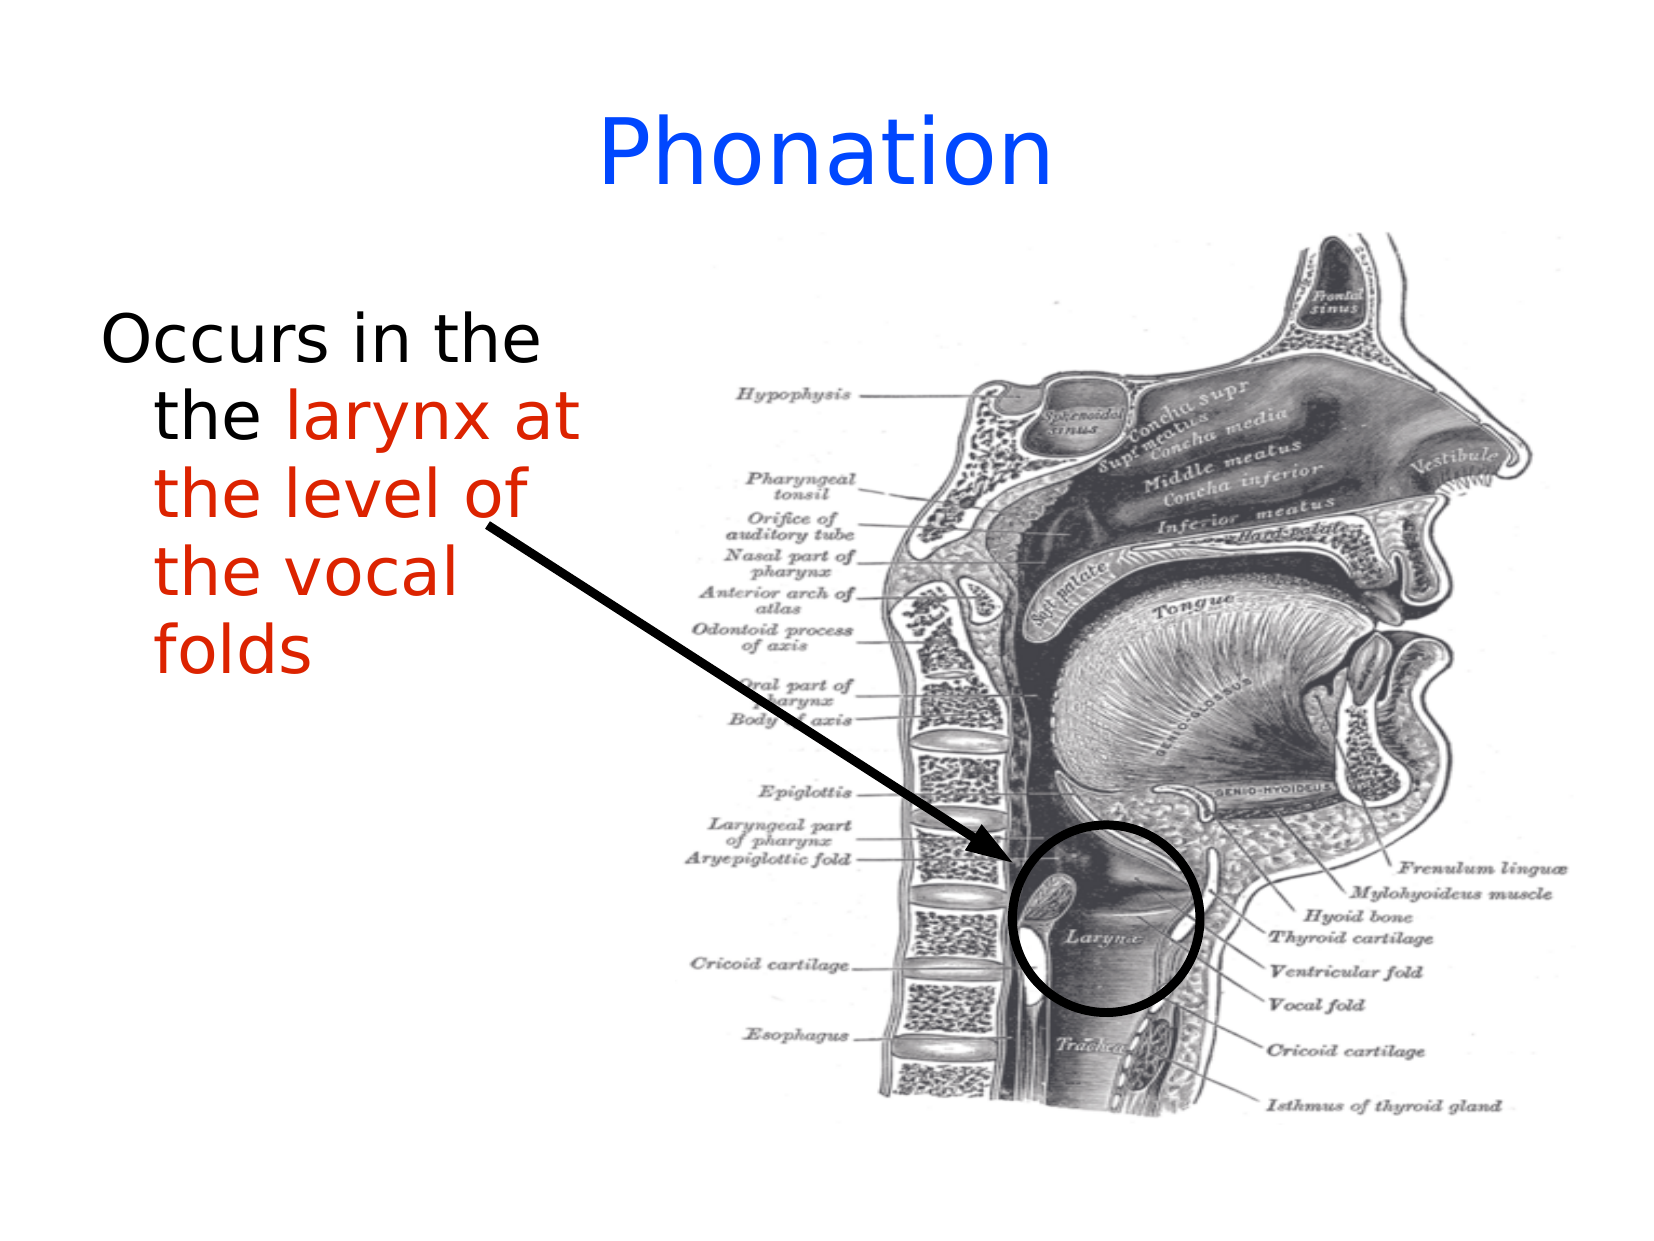

# Phonation
Occurs in the the larynx at the level of the vocal folds